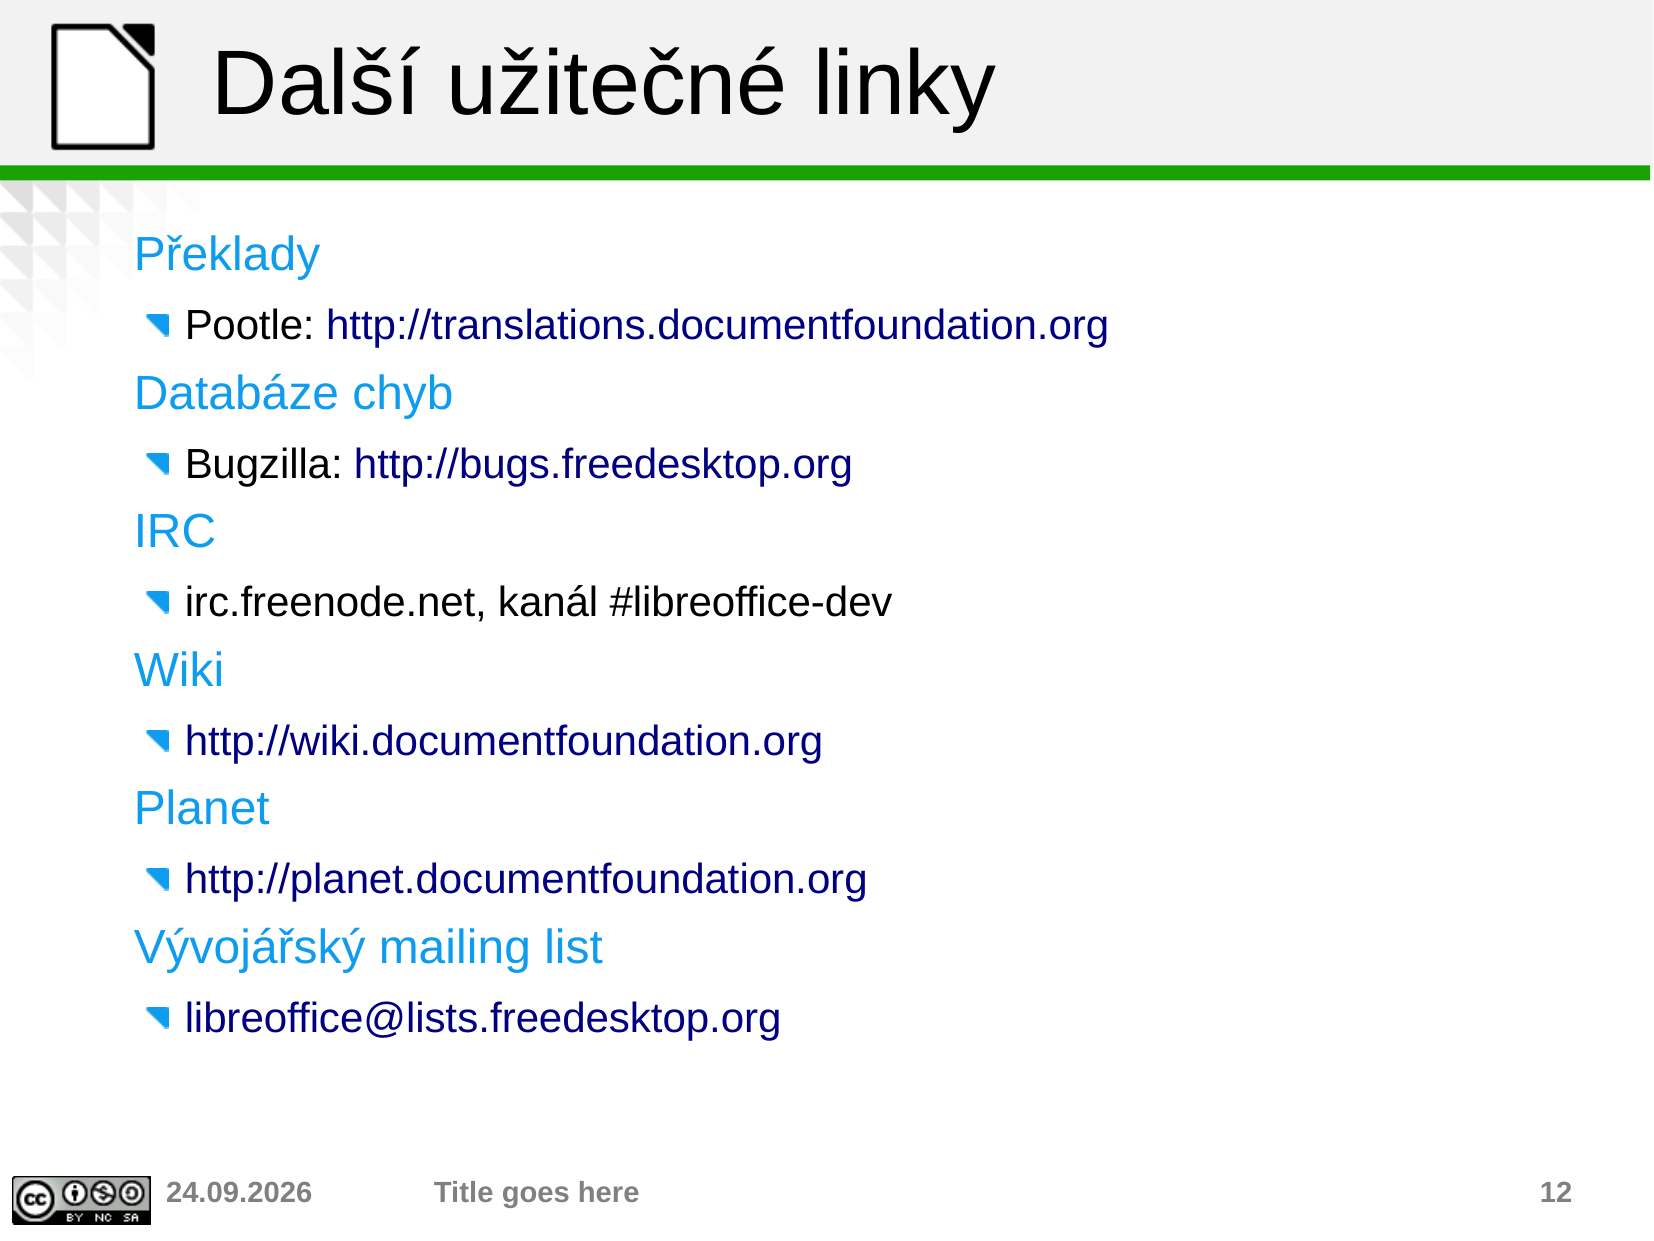

# Další užitečné linky
Překlady
Pootle: http://translations.documentfoundation.org
Databáze chyb
Bugzilla: http://bugs.freedesktop.org
IRC
irc.freenode.net, kanál #libreoffice-dev
Wiki
http://wiki.documentfoundation.org
Planet
http://planet.documentfoundation.org
Vývojářský mailing list
libreoffice@lists.freedesktop.org
Title goes here
12